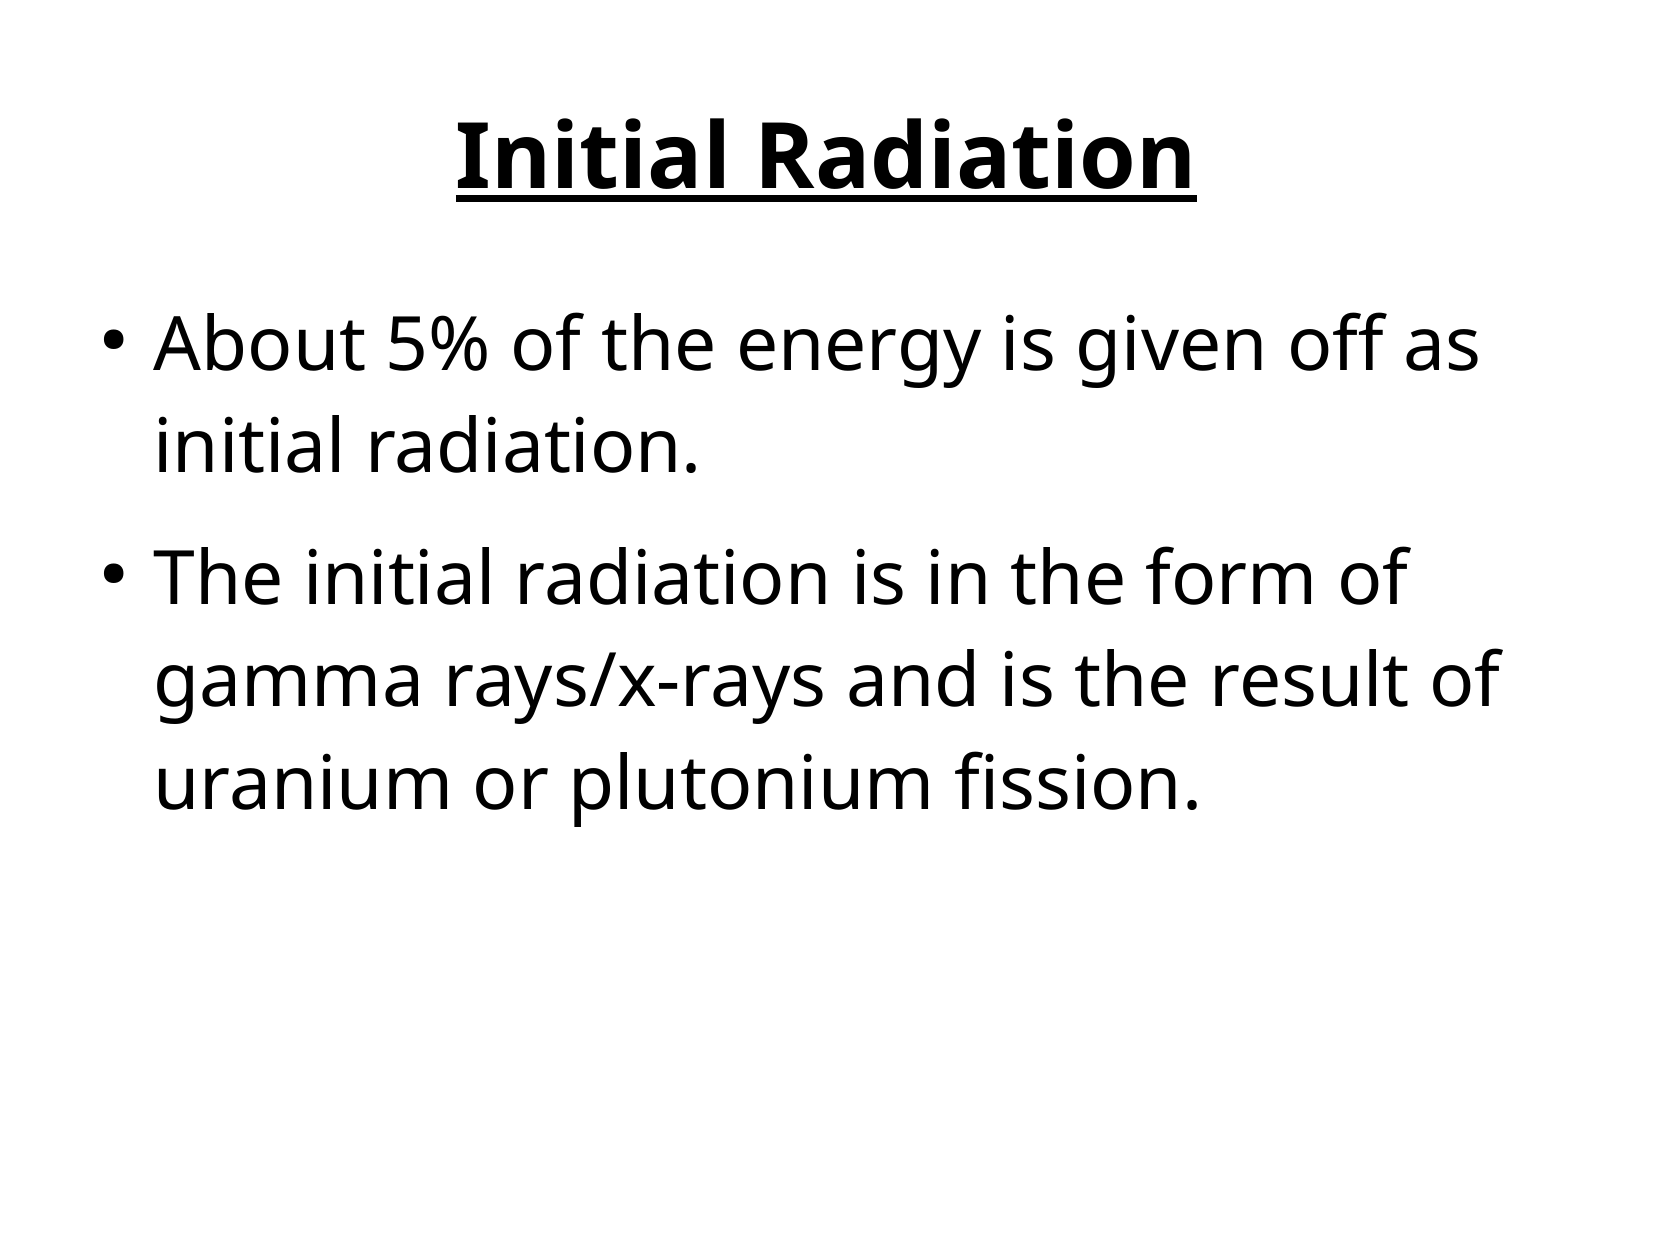

# Initial Radiation
About 5% of the energy is given off as initial radiation.
The initial radiation is in the form of gamma rays/x-rays and is the result of uranium or plutonium fission.